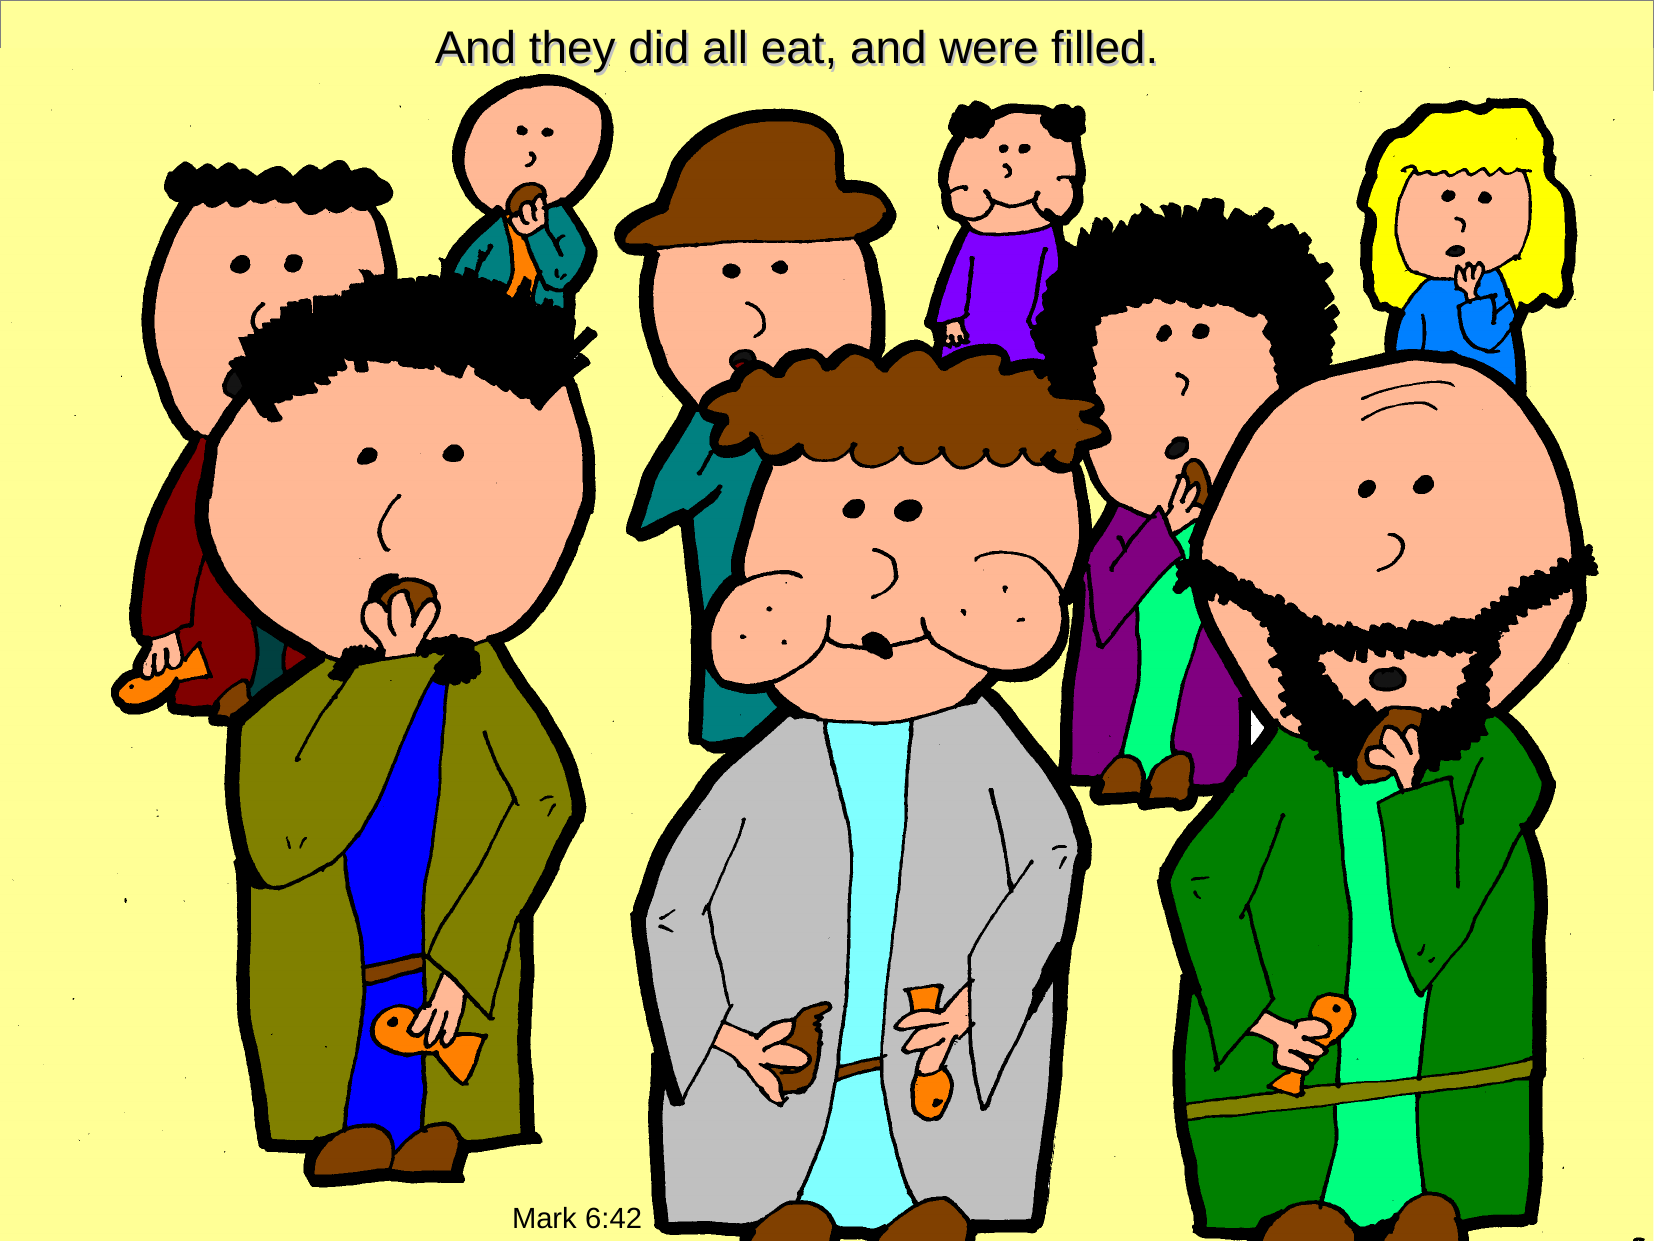

And they did all eat, and were filled.
Mark 6:42